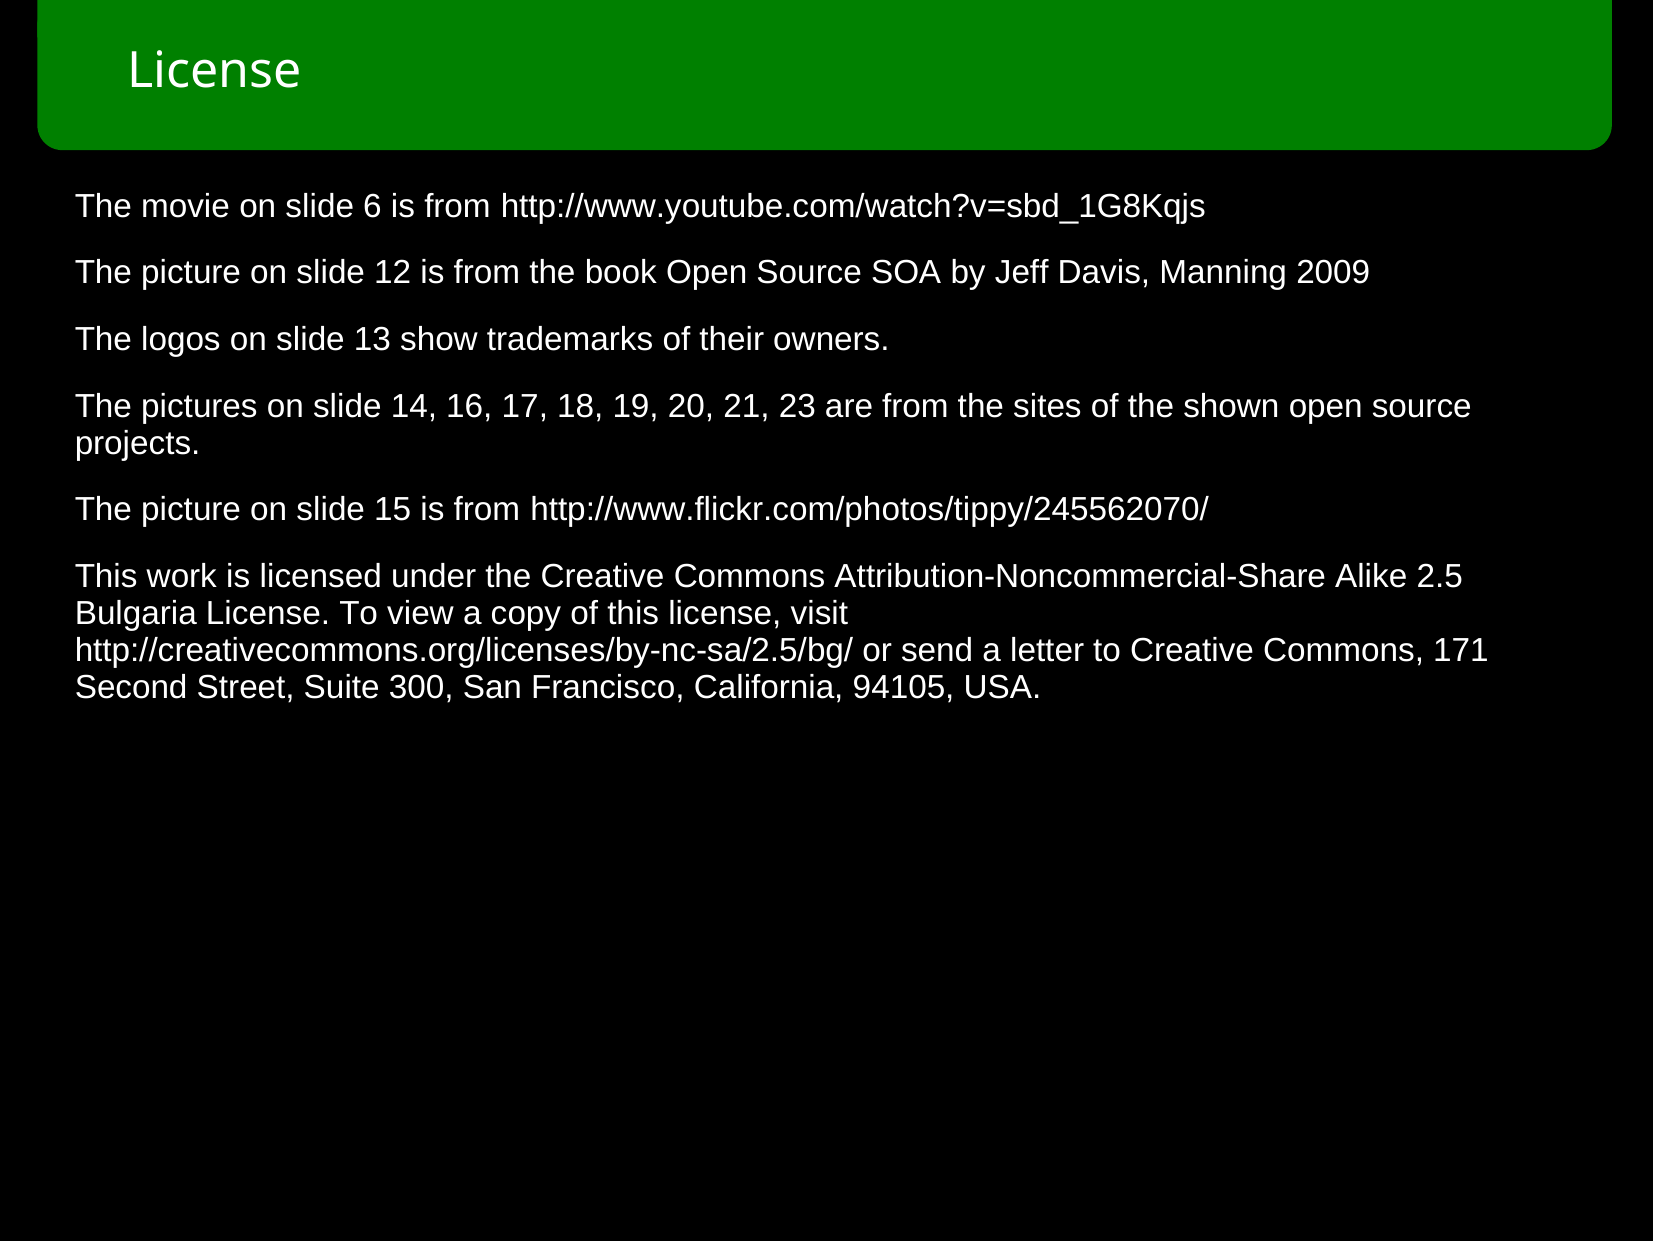

License
# The movie on slide 6 is from http://www.youtube.com/watch?v=sbd_1G8Kqjs
The picture on slide 12 is from the book Open Source SOA by Jeff Davis, Manning 2009
The logos on slide 13 show trademarks of their owners.
The pictures on slide 14, 16, 17, 18, 19, 20, 21, 23 are from the sites of the shown open source projects.
The picture on slide 15 is from http://www.flickr.com/photos/tippy/245562070/
This work is licensed under the Creative Commons Attribution-Noncommercial-Share Alike 2.5 Bulgaria License. To view a copy of this license, visit http://creativecommons.org/licenses/by-nc-sa/2.5/bg/ or send a letter to Creative Commons, 171 Second Street, Suite 300, San Francisco, California, 94105, USA.